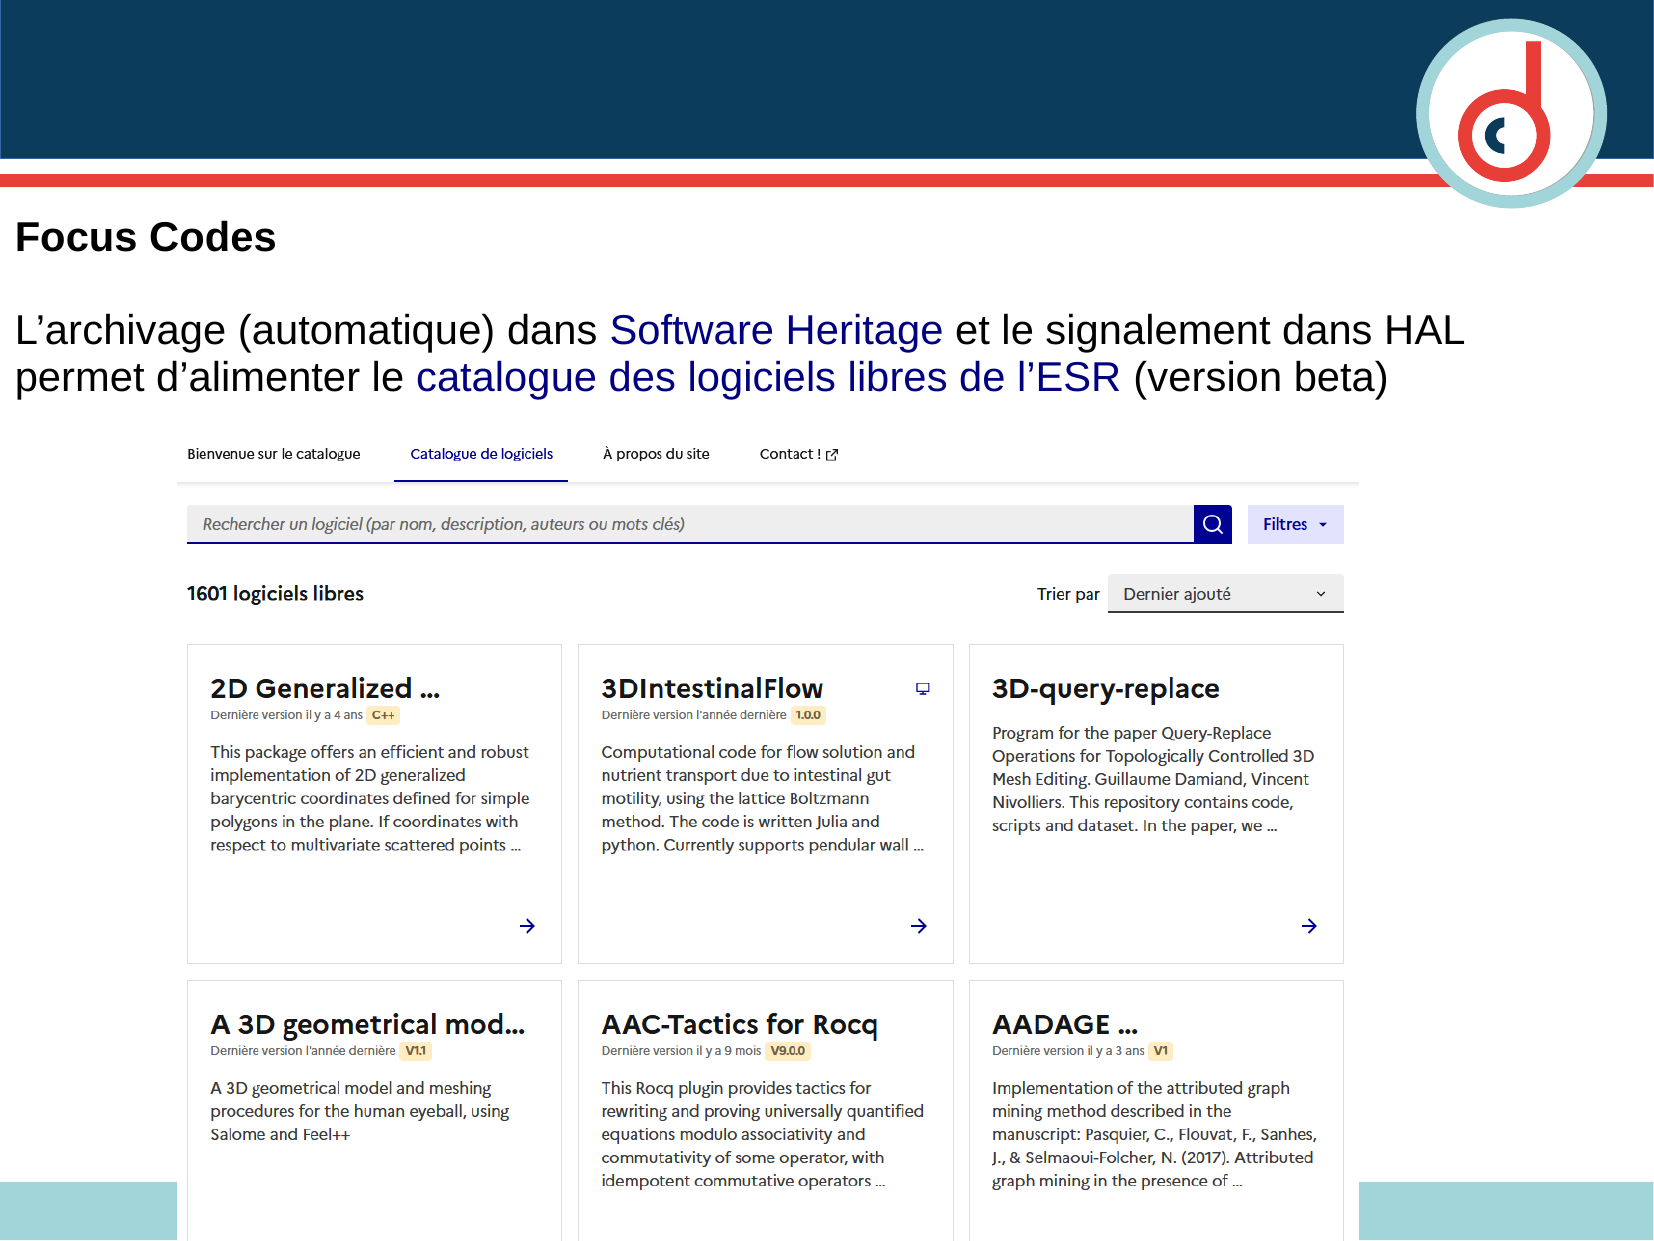

Focus Codes
L’archivage (automatique) dans Software Heritage et le signalement dans HAL permet d’alimenter le catalogue des logiciels libres de l’ESR (version beta)